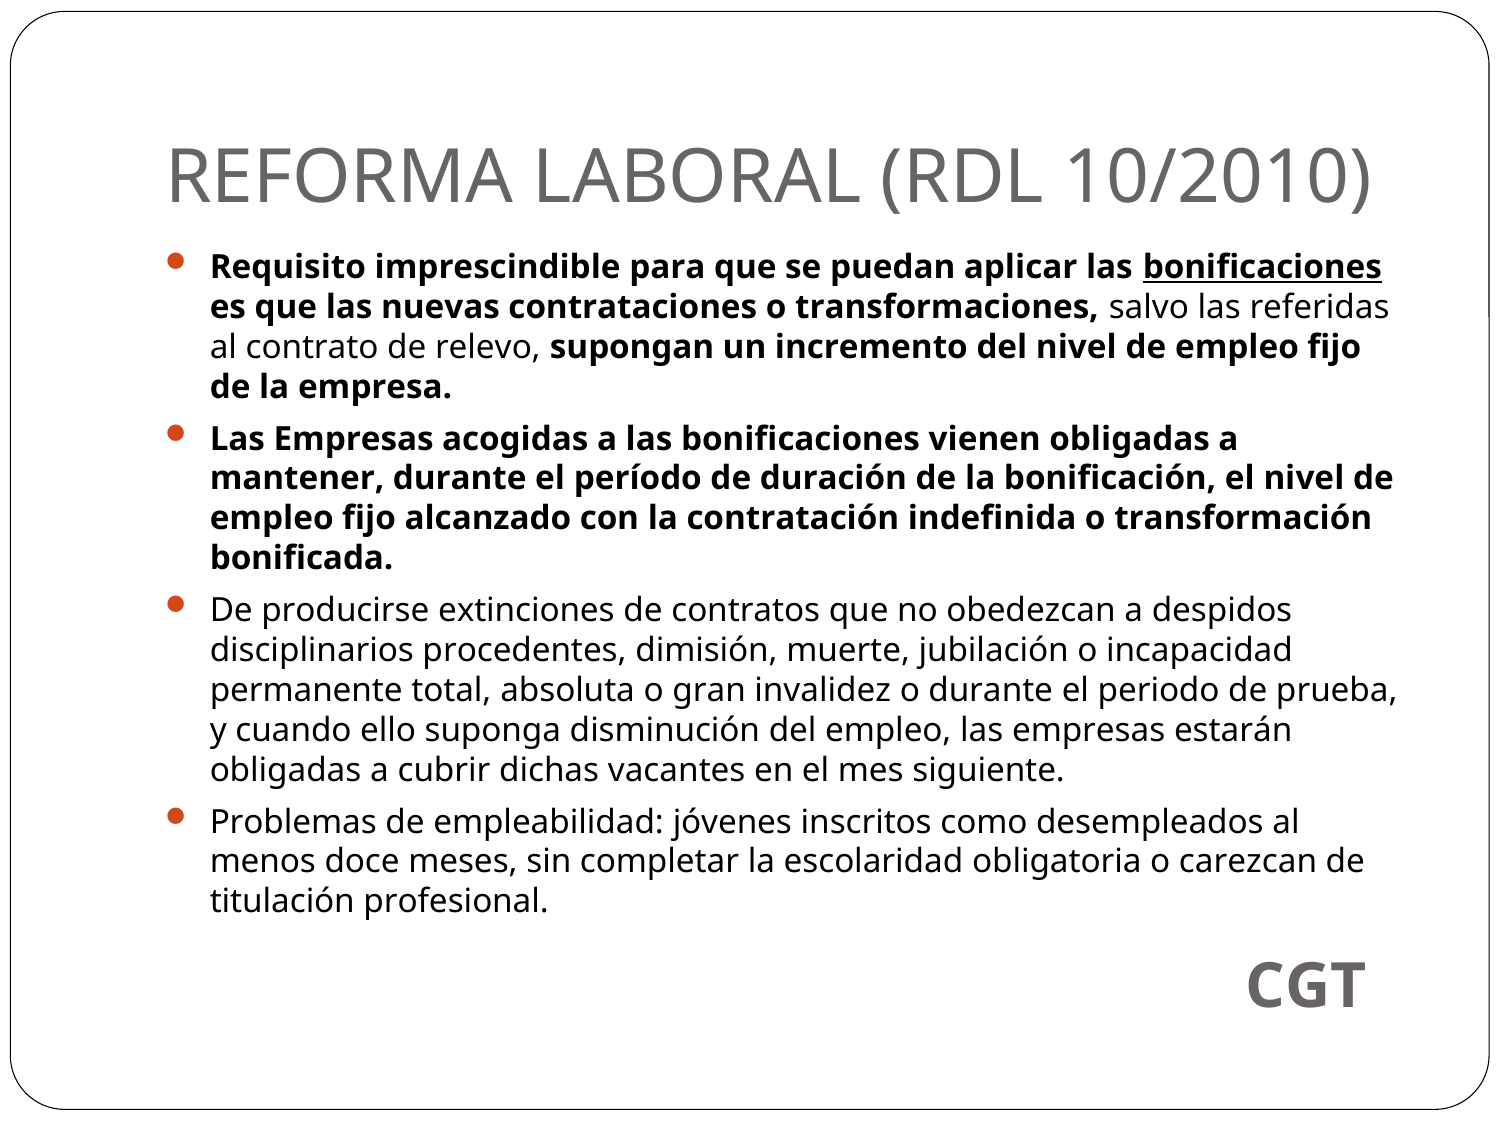

# REFORMA LABORAL (RDL 10/2010)
Requisito imprescindible para que se puedan aplicar las bonificaciones es que las nuevas contrataciones o transformaciones, salvo las referidas al contrato de relevo, supongan un incremento del nivel de empleo fijo de la empresa.
Las Empresas acogidas a las bonificaciones vienen obligadas a mantener, durante el período de duración de la bonificación, el nivel de empleo fijo alcanzado con la contratación indefinida o transformación bonificada.
De producirse extinciones de contratos que no obedezcan a despidos disciplinarios procedentes, dimisión, muerte, jubilación o incapacidad permanente total, absoluta o gran invalidez o durante el periodo de prueba, y cuando ello suponga disminución del empleo, las empresas estarán obligadas a cubrir dichas vacantes en el mes siguiente.
Problemas de empleabilidad: jóvenes inscritos como desempleados al menos doce meses, sin completar la escolaridad obligatoria o carezcan de titulación profesional.
CGT